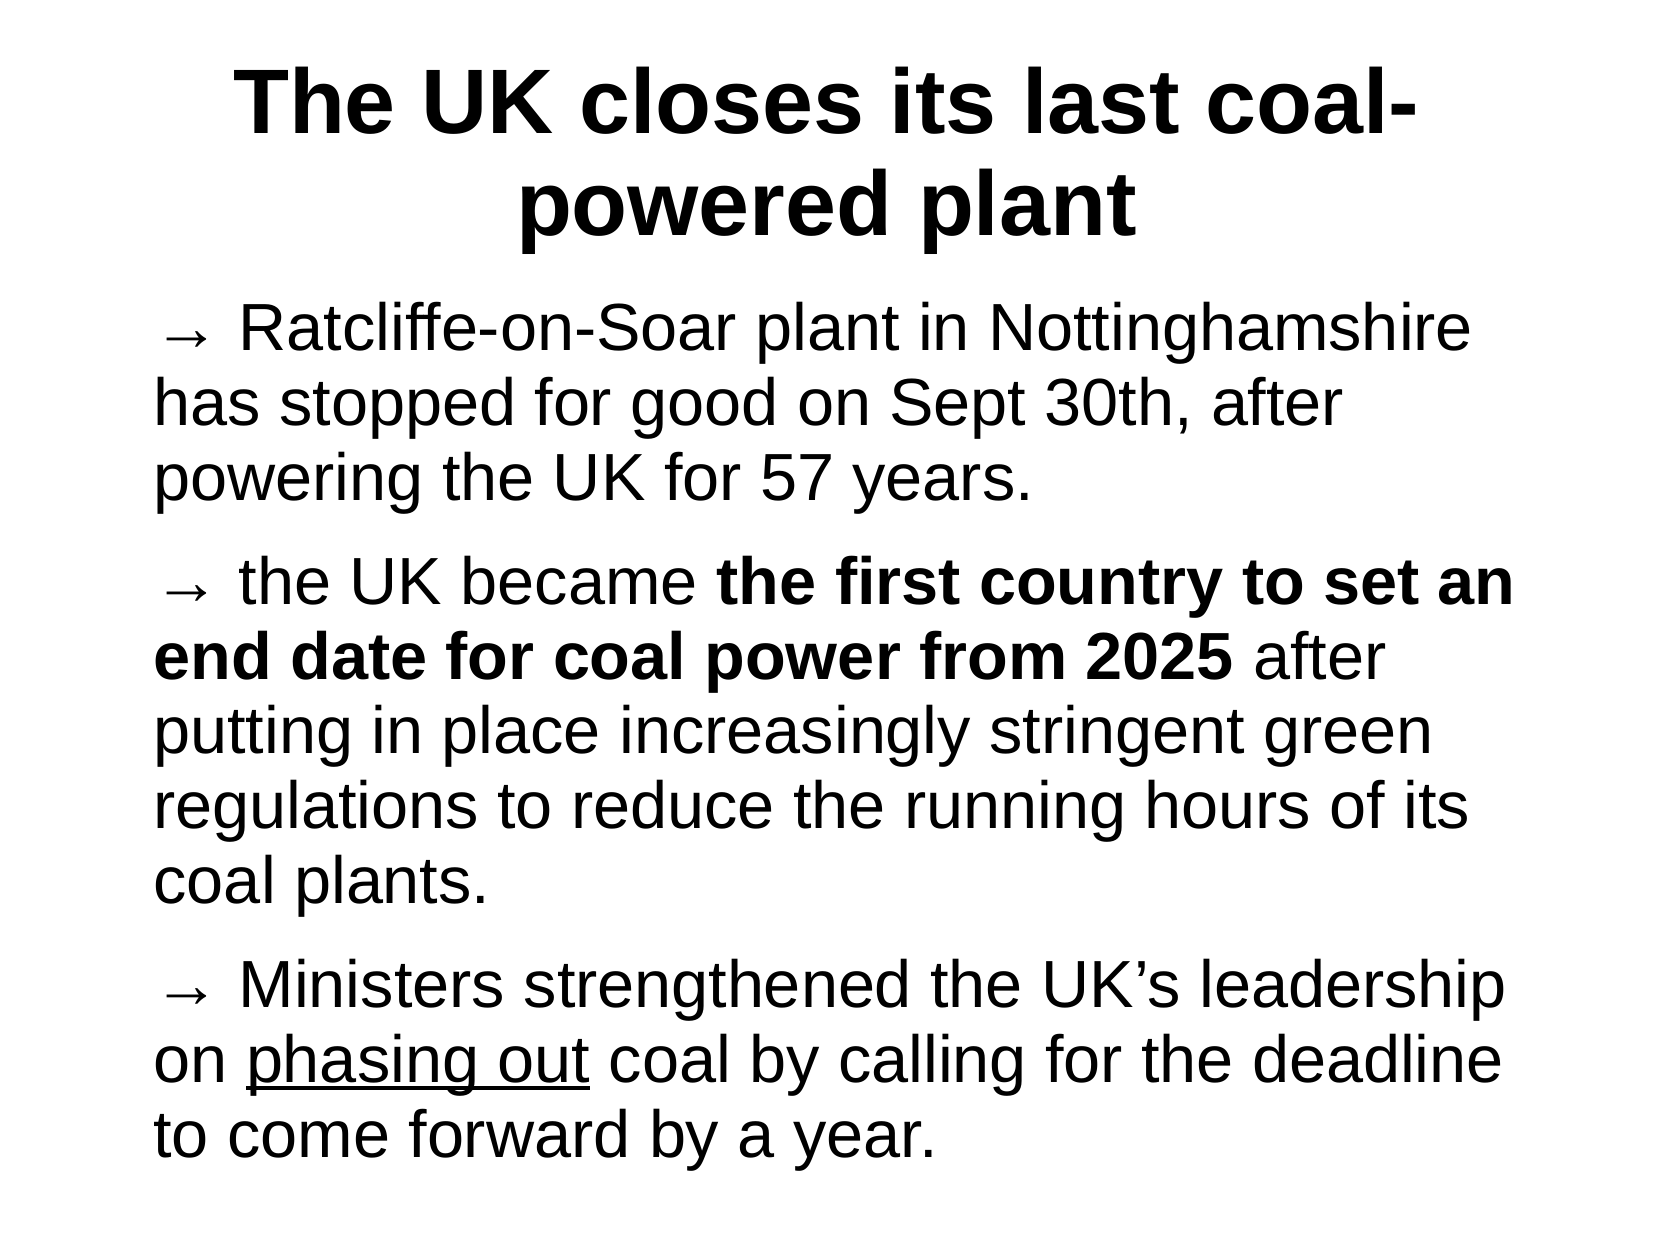

# The UK closes its last coal-powered plant
→ Ratcliffe-on-Soar plant in Nottinghamshire has stopped for good on Sept 30th, after powering the UK for 57 years.
→ the UK became the first country to set an end date for coal power from 2025 after putting in place increasingly stringent green regulations to reduce the running hours of its coal plants.
→ Ministers strengthened the UK’s leadership on phasing out coal by calling for the deadline to come forward by a year.